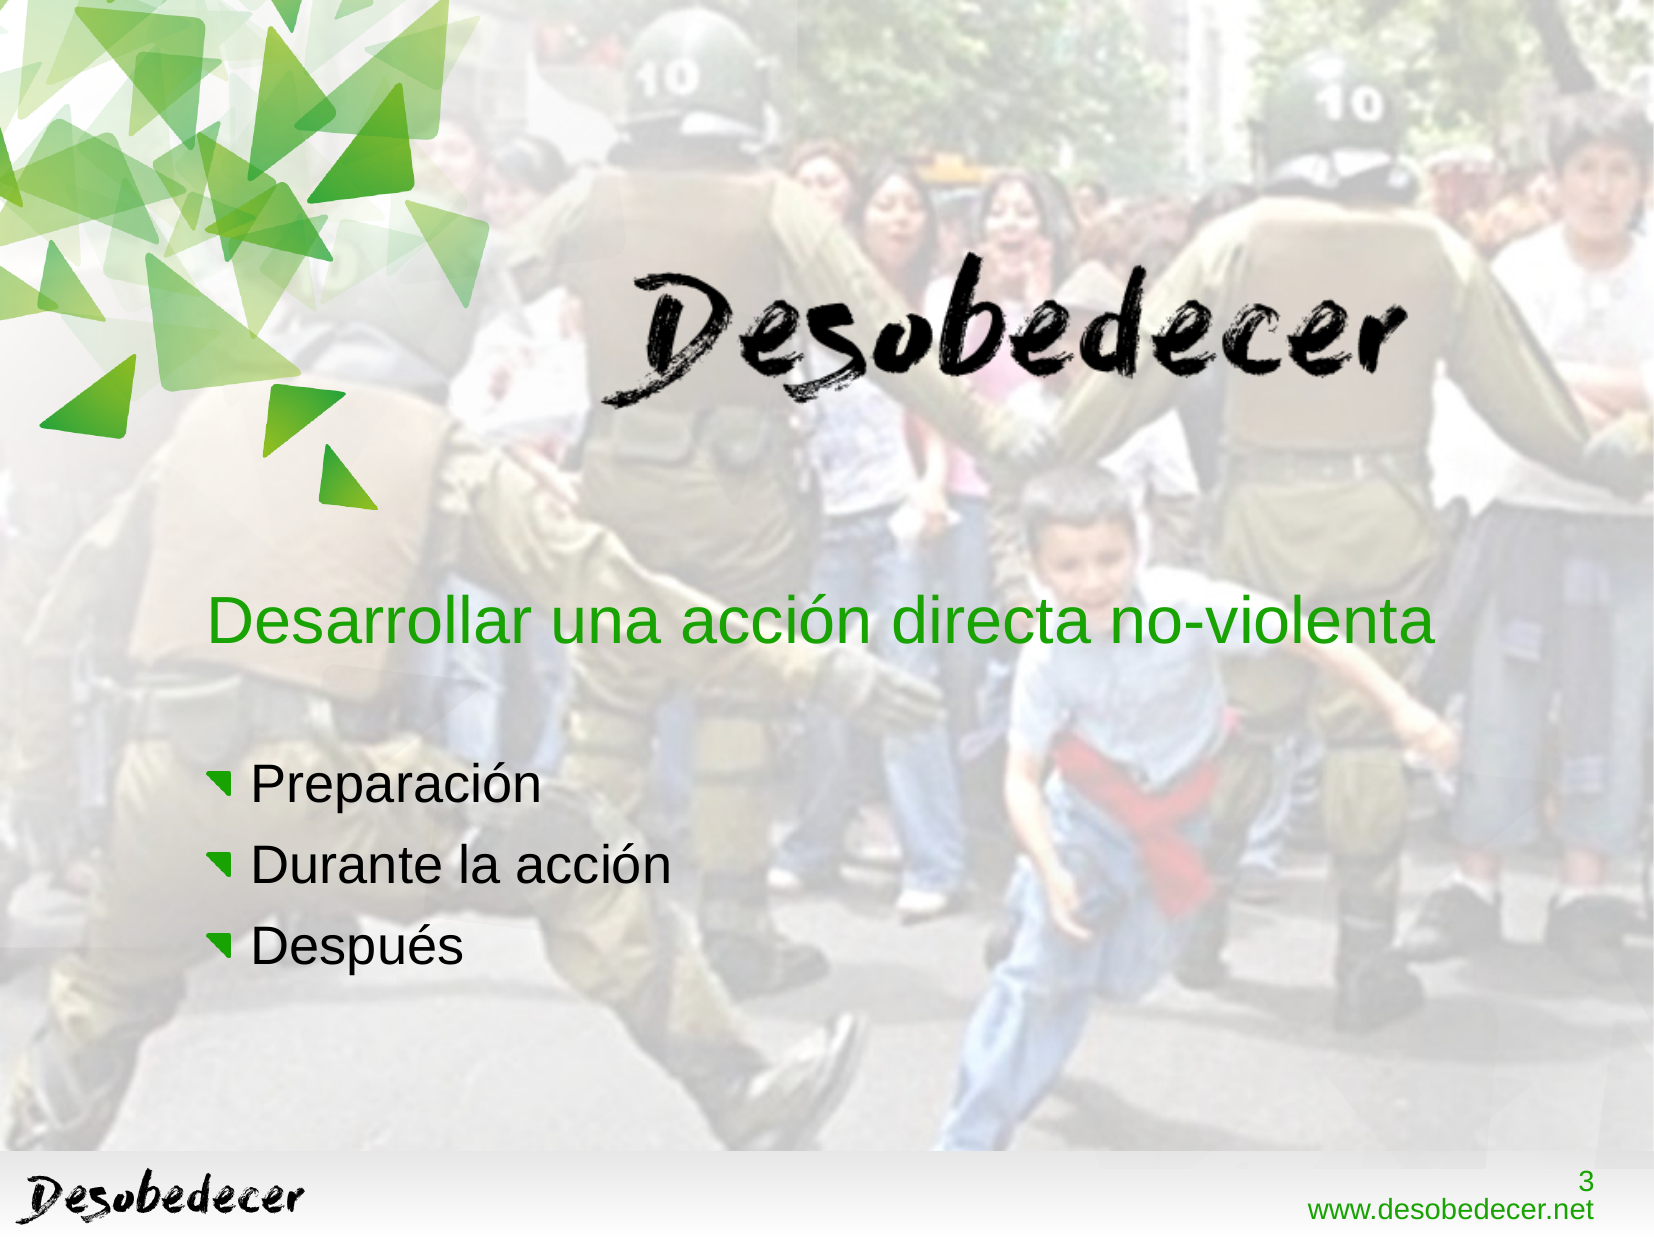

# Desarrollar una acción directa no-violenta
Preparación
Durante la acción
Después
3
www.desobedecer.net